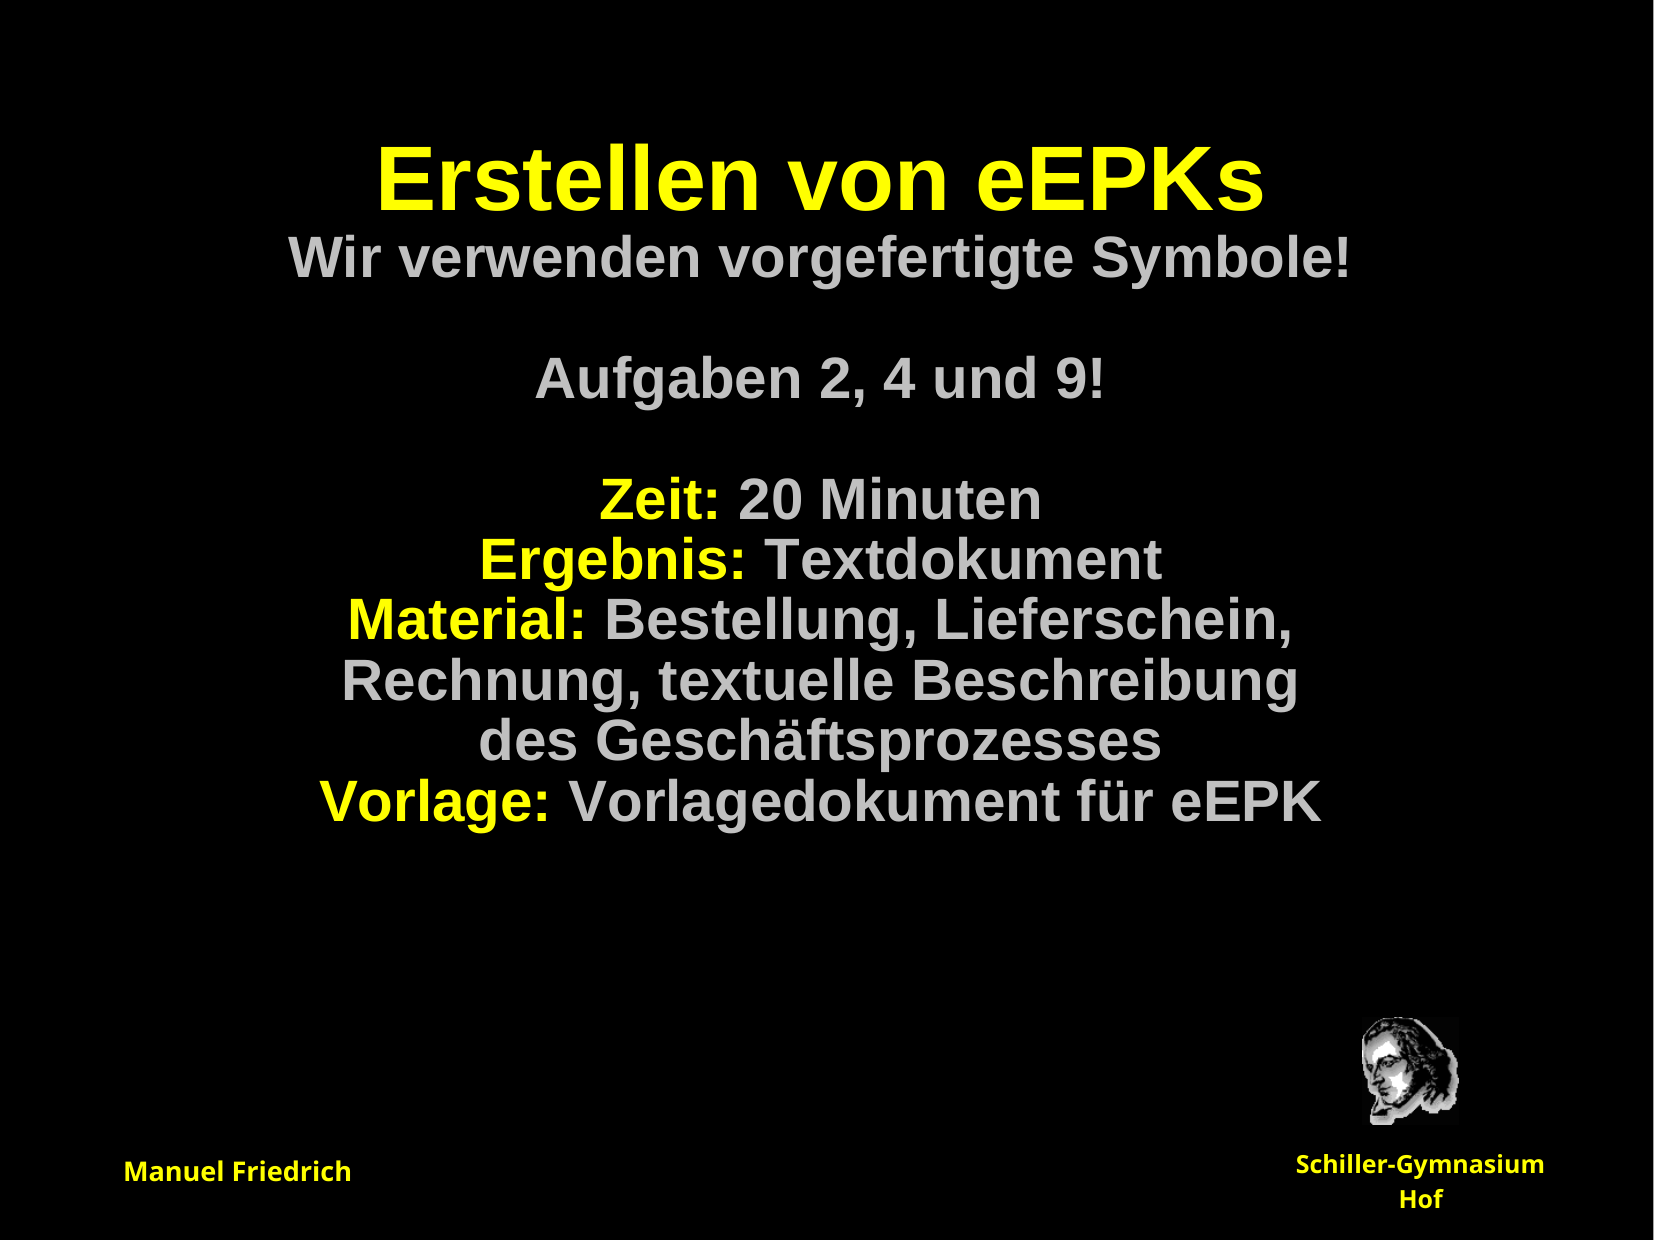

Erstellen von eEPKs
Wir verwenden vorgefertigte Symbole!
Aufgaben 2, 4 und 9!
Zeit: 20 Minuten
Ergebnis: Textdokument
Material: Bestellung, Lieferschein,
Rechnung, textuelle Beschreibung
des Geschäftsprozesses
Vorlage: Vorlagedokument für eEPK
Schiller-Gymnasium
Hof
Manuel Friedrich